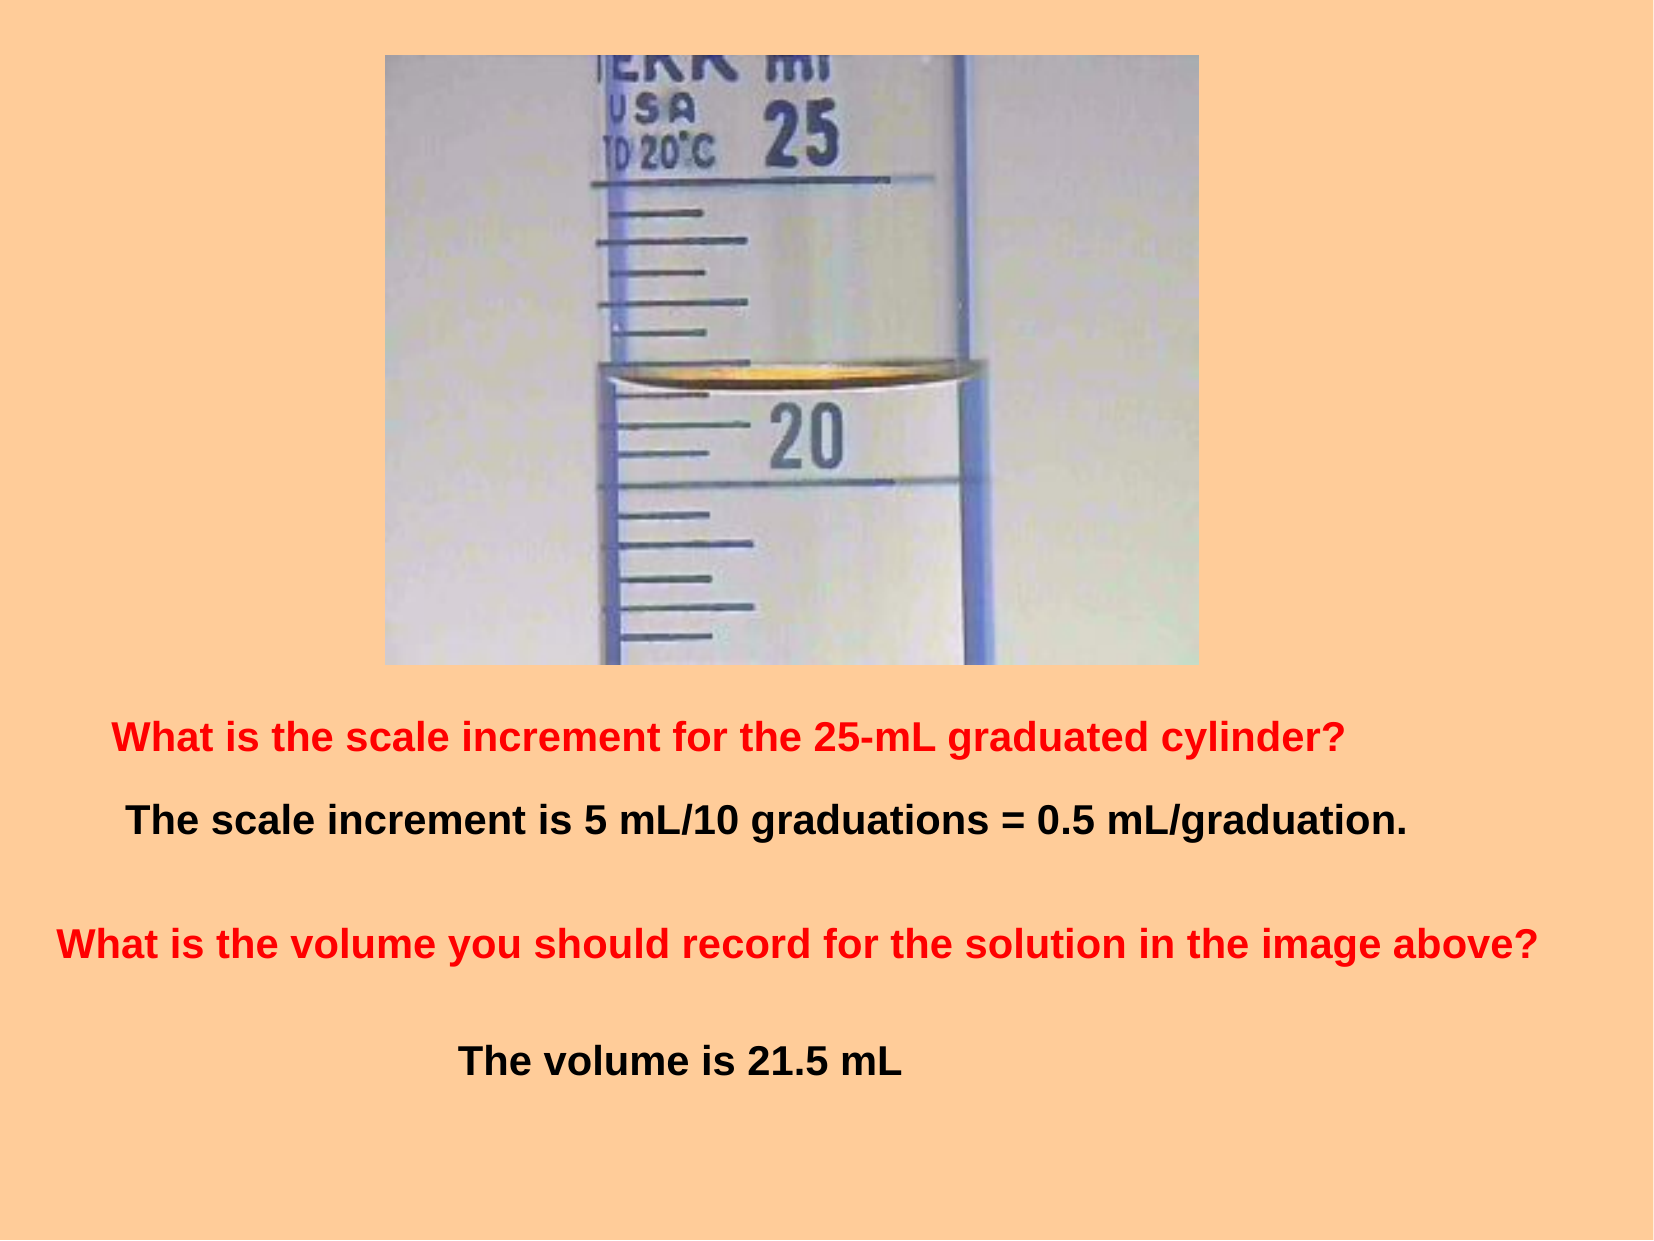

What is the scale increment for the 25-mL graduated cylinder?
The scale increment is 5 mL/10 graduations = 0.5 mL/graduation.
What is the volume you should record for the solution in the image above?
The volume is 21.5 mL